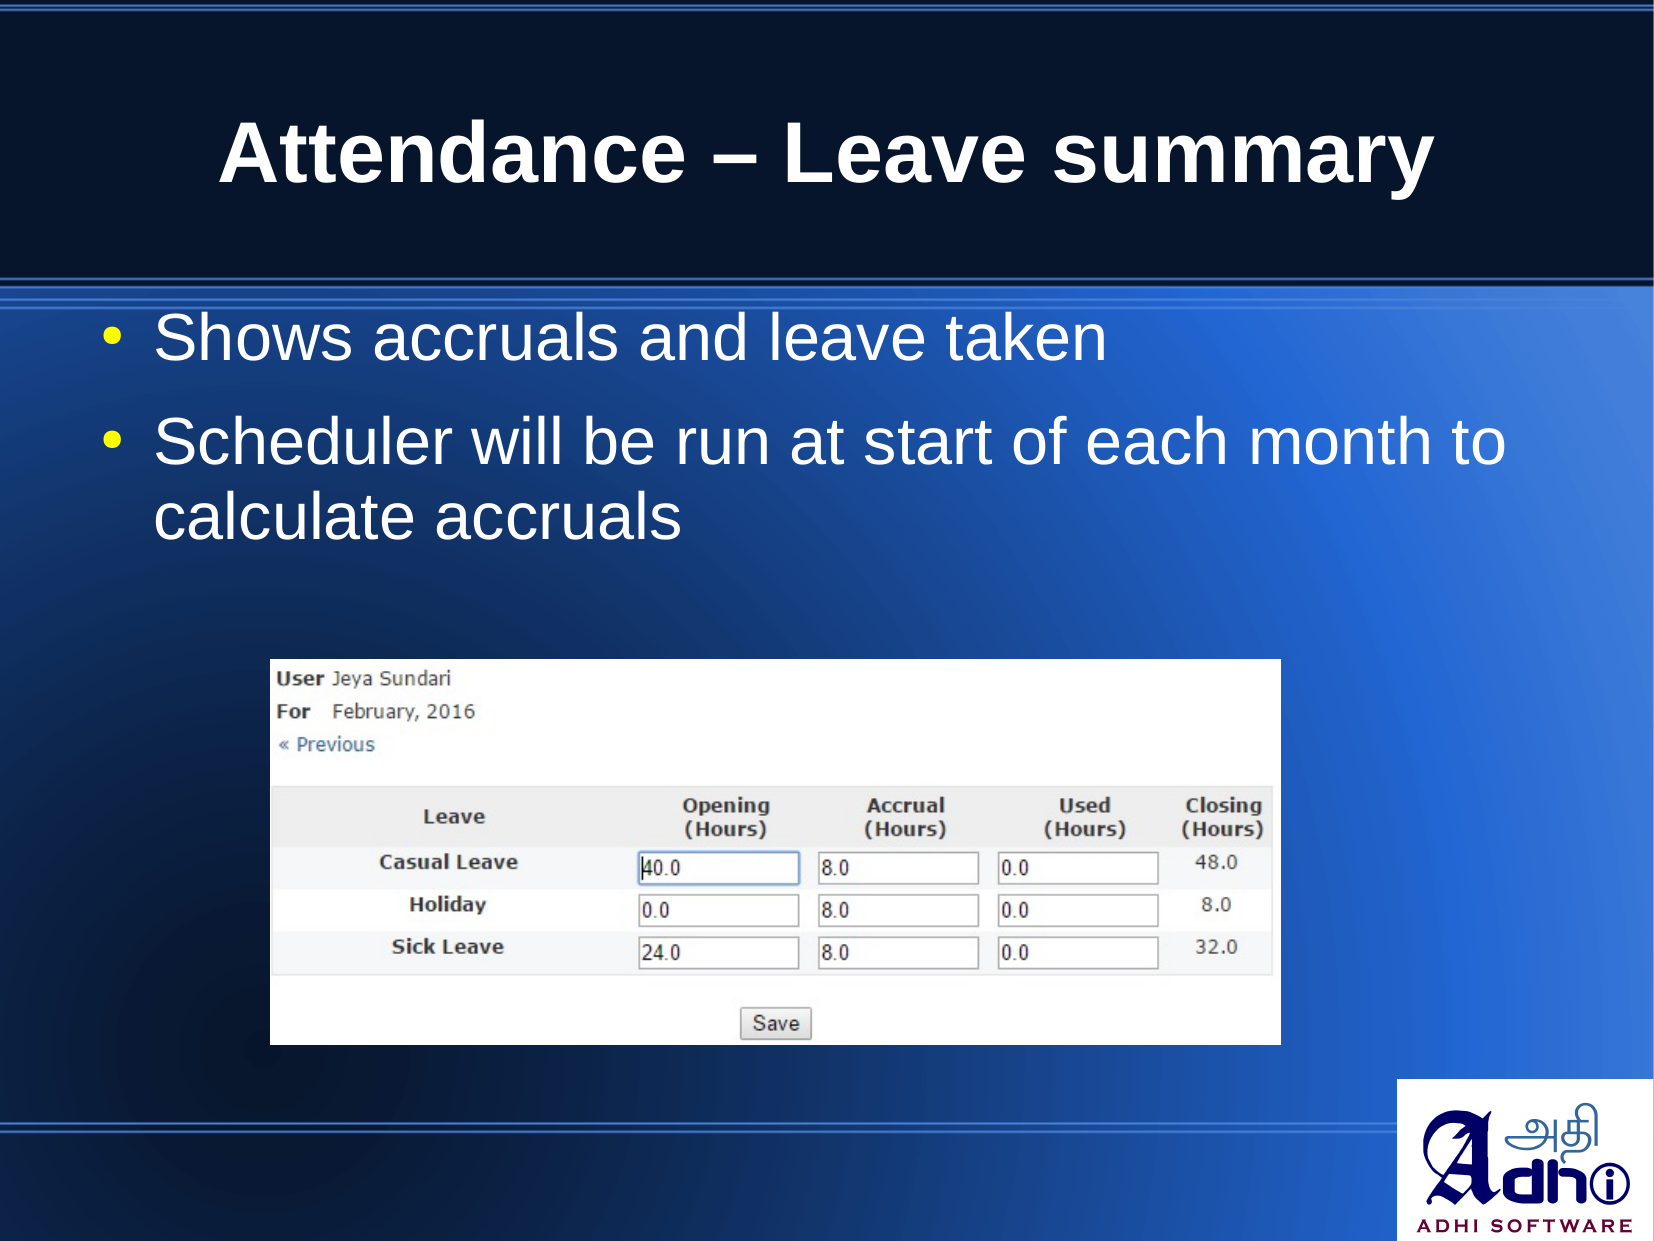

# Attendance – Leave summary
Shows accruals and leave taken
Scheduler will be run at start of each month to calculate accruals